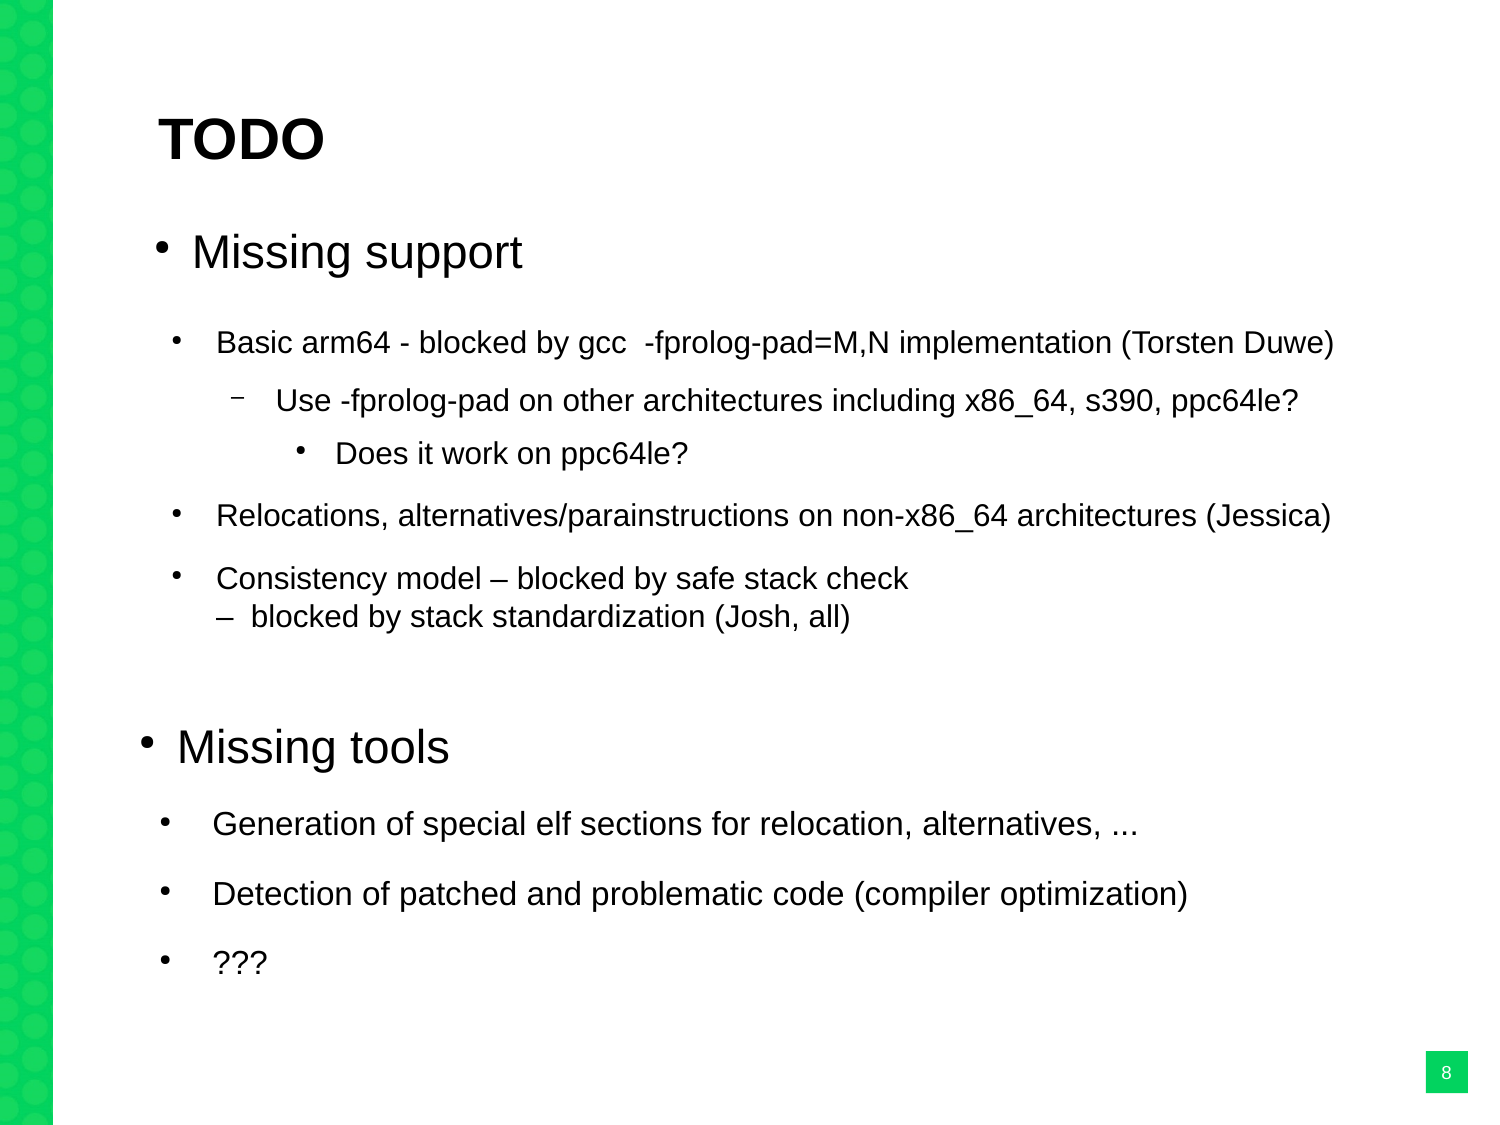

# TODO
Missing support
Basic arm64 - blocked by gcc -fprolog-pad=M,N implementation (Torsten Duwe)
Use -fprolog-pad on other architectures including x86_64, s390, ppc64le?
Does it work on ppc64le?
Relocations, alternatives/parainstructions on non-x86_64 architectures (Jessica)
Consistency model – blocked by safe stack check
– blocked by stack standardization (Josh, all)
Missing tools
Generation of special elf sections for relocation, alternatives, ...
Detection of patched and problematic code (compiler optimization)
???